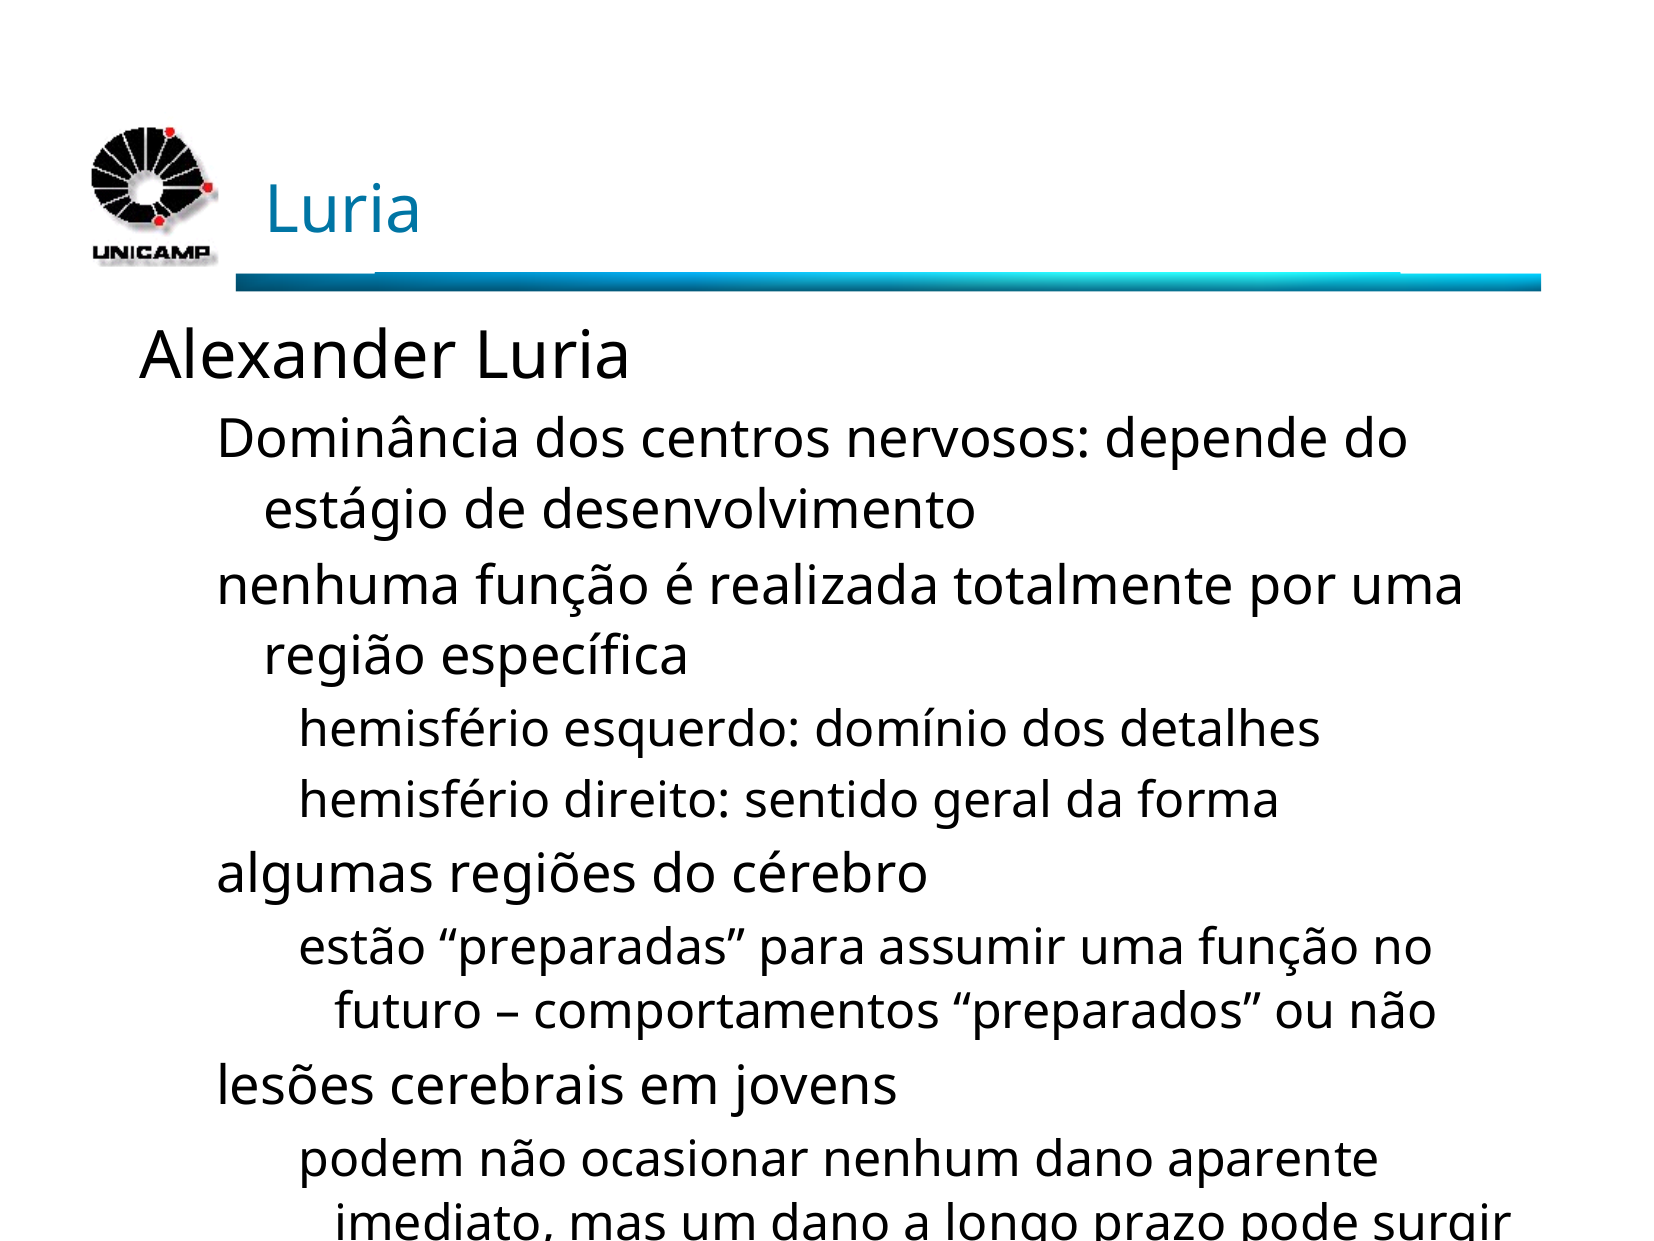

# Luria
Alexander Luria
Dominância dos centros nervosos: depende do estágio de desenvolvimento
nenhuma função é realizada totalmente por uma região específica
hemisfério esquerdo: domínio dos detalhes
hemisfério direito: sentido geral da forma
algumas regiões do cérebro
estão “preparadas” para assumir uma função no futuro – comportamentos “preparados” ou não
lesões cerebrais em jovens
podem não ocasionar nenhum dano aparente imediato, mas um dano a longo prazo pode surgir